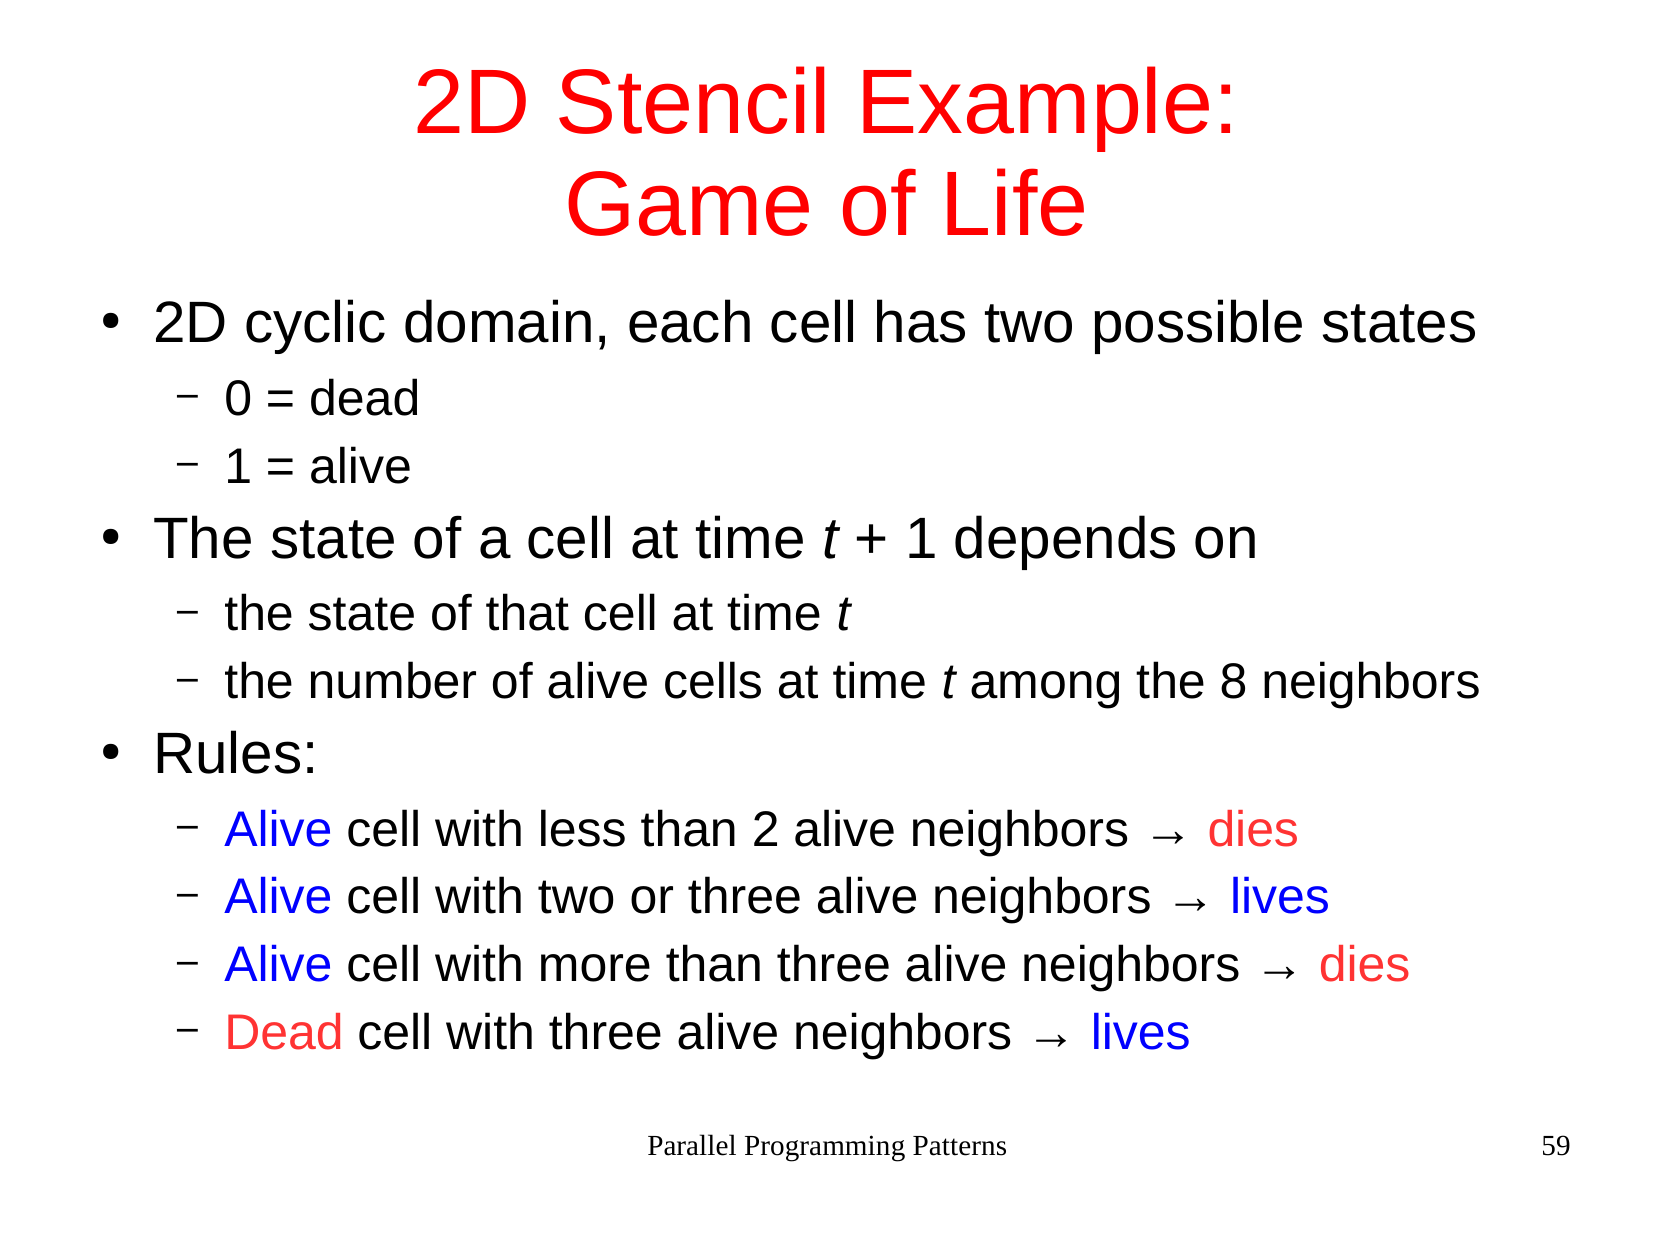

# 2D Stencil Example: Game of Life
2D cyclic domain, each cell has two possible states
0 = dead
1 = alive
The state of a cell at time t + 1 depends on
the state of that cell at time t
the number of alive cells at time t among the 8 neighbors
Rules:
Alive cell with less than 2 alive neighbors → dies
Alive cell with two or three alive neighbors → lives
Alive cell with more than three alive neighbors → dies
Dead cell with three alive neighbors → lives
Parallel Programming Patterns
59